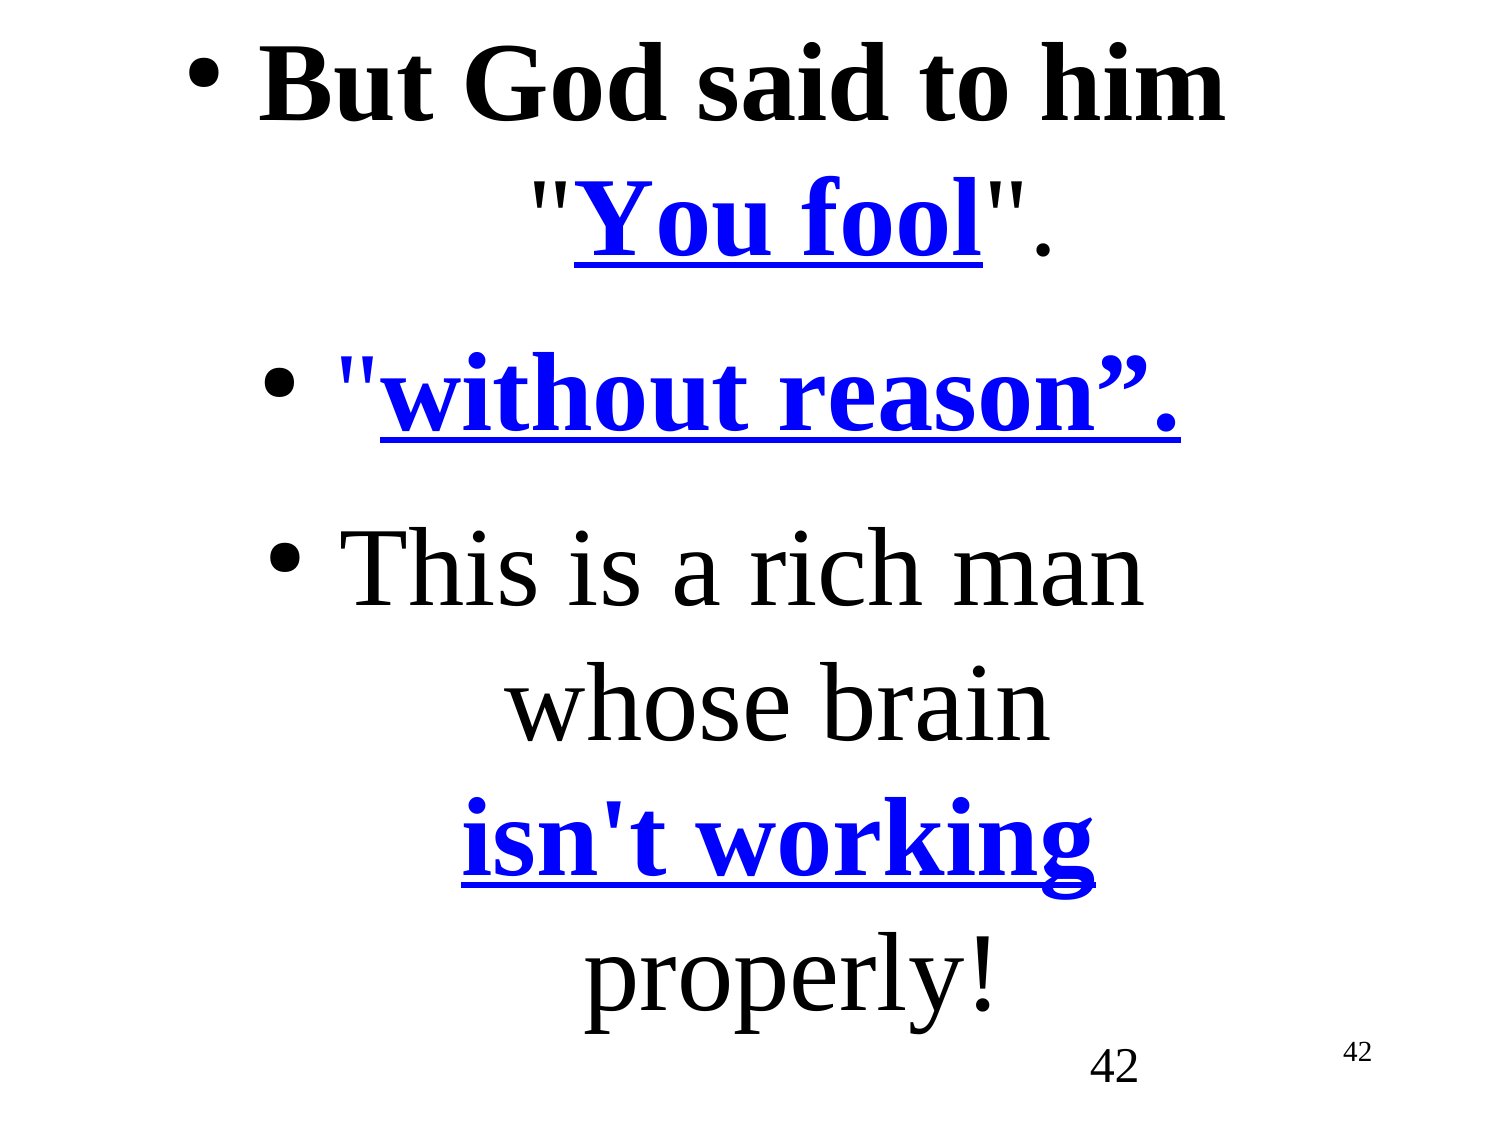

But God said to him
"You fool".
"without reason”.
This is a rich man
whose brain
isn't working
properly!
42